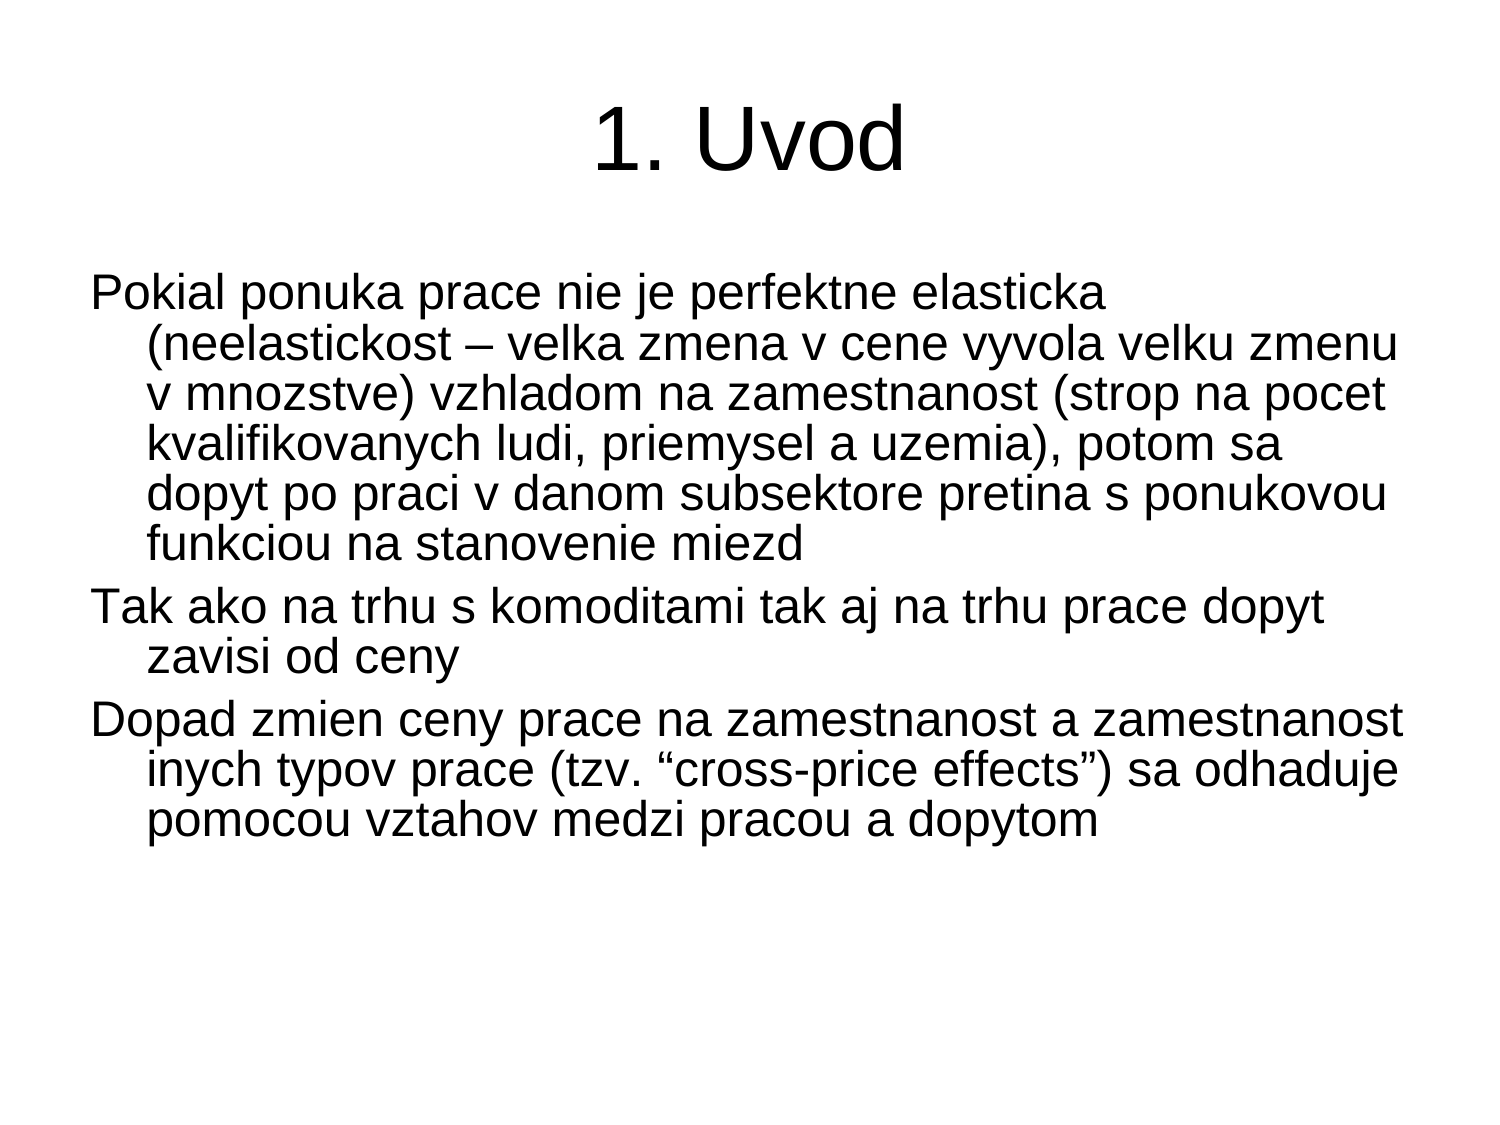

# 1. Uvod
Pokial ponuka prace nie je perfektne elasticka (neelastickost – velka zmena v cene vyvola velku zmenu v mnozstve) vzhladom na zamestnanost (strop na pocet kvalifikovanych ludi, priemysel a uzemia), potom sa dopyt po praci v danom subsektore pretina s ponukovou funkciou na stanovenie miezd
Tak ako na trhu s komoditami tak aj na trhu prace dopyt zavisi od ceny
Dopad zmien ceny prace na zamestnanost a zamestnanost inych typov prace (tzv. “cross-price effects”) sa odhaduje pomocou vztahov medzi pracou a dopytom